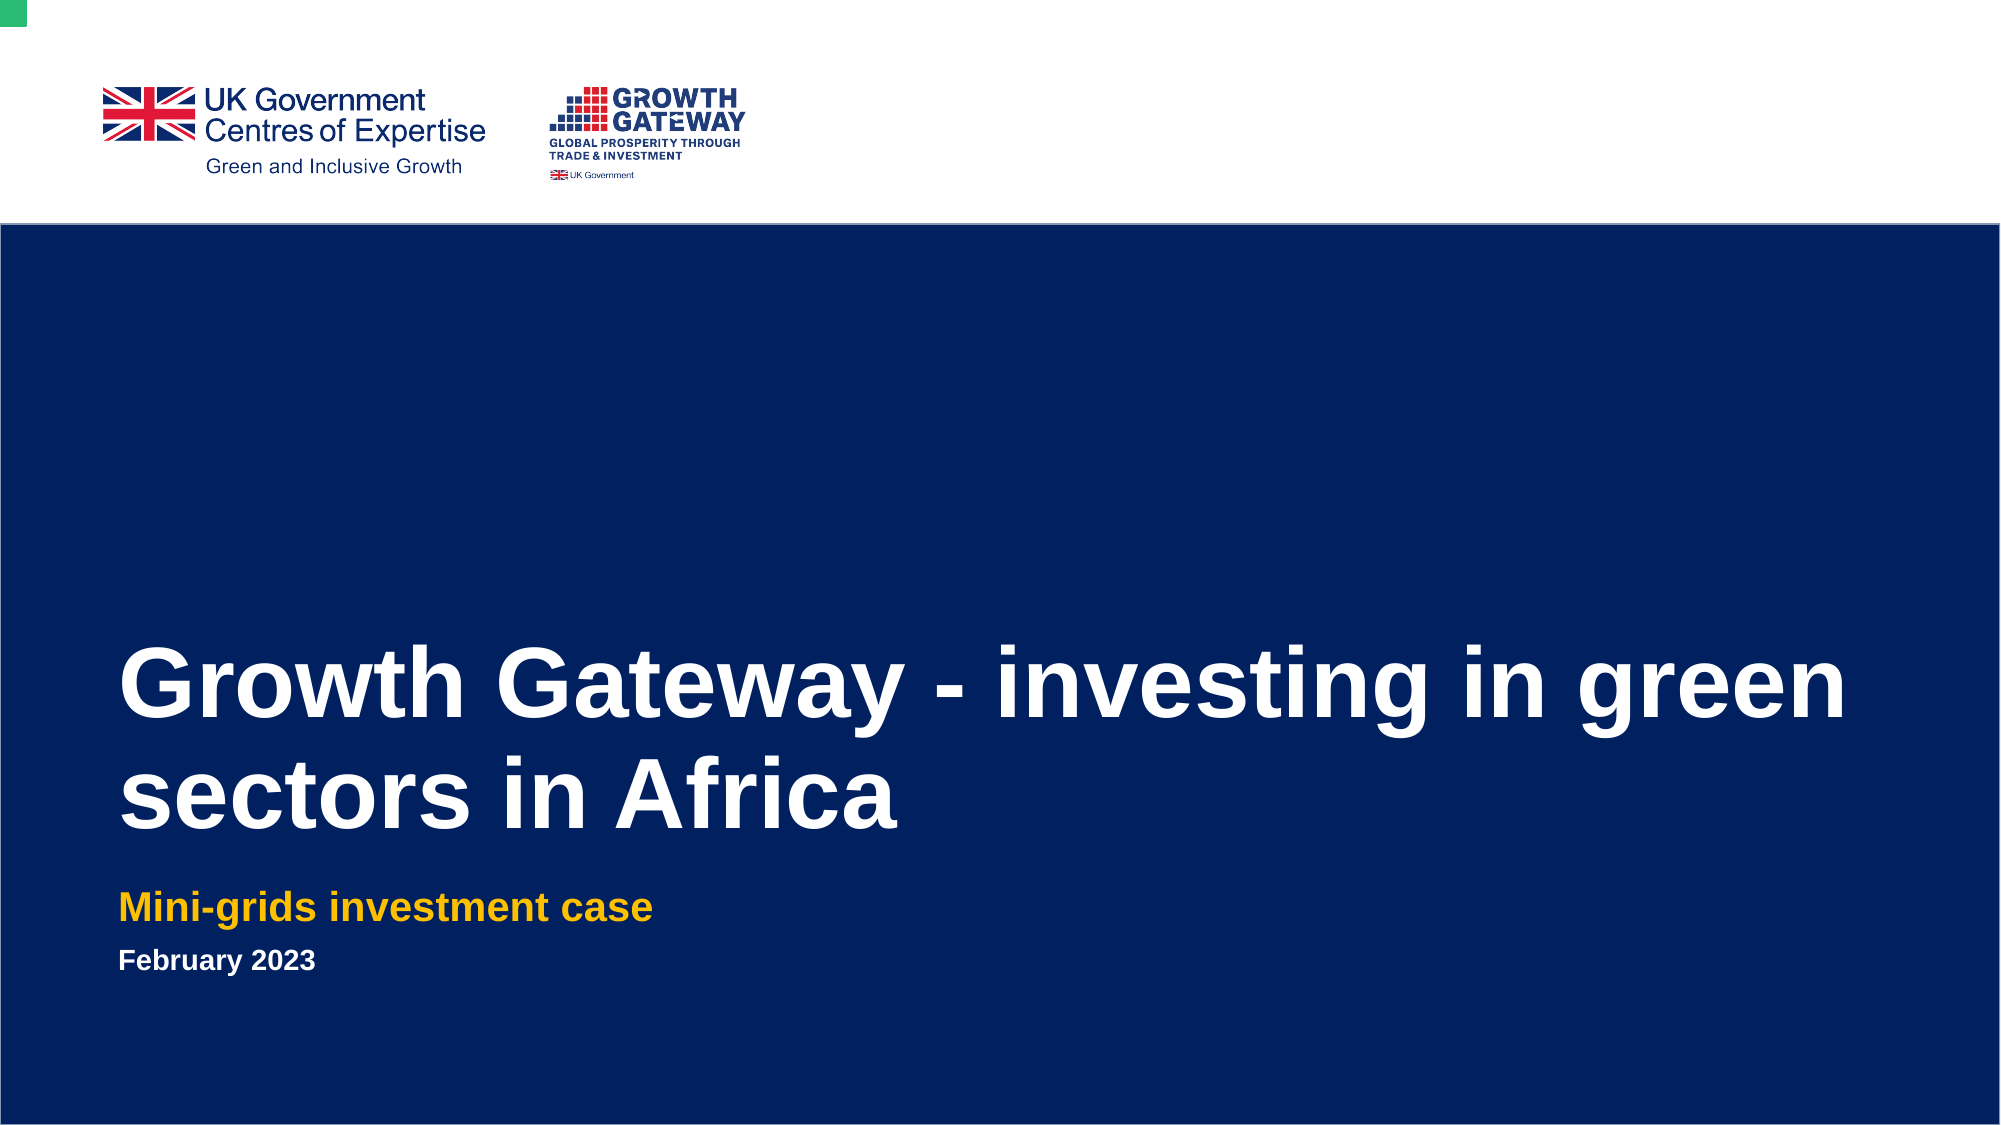

Growth Gateway - investing in green sectors in Africa
# Mini-grids investment case
February 2023